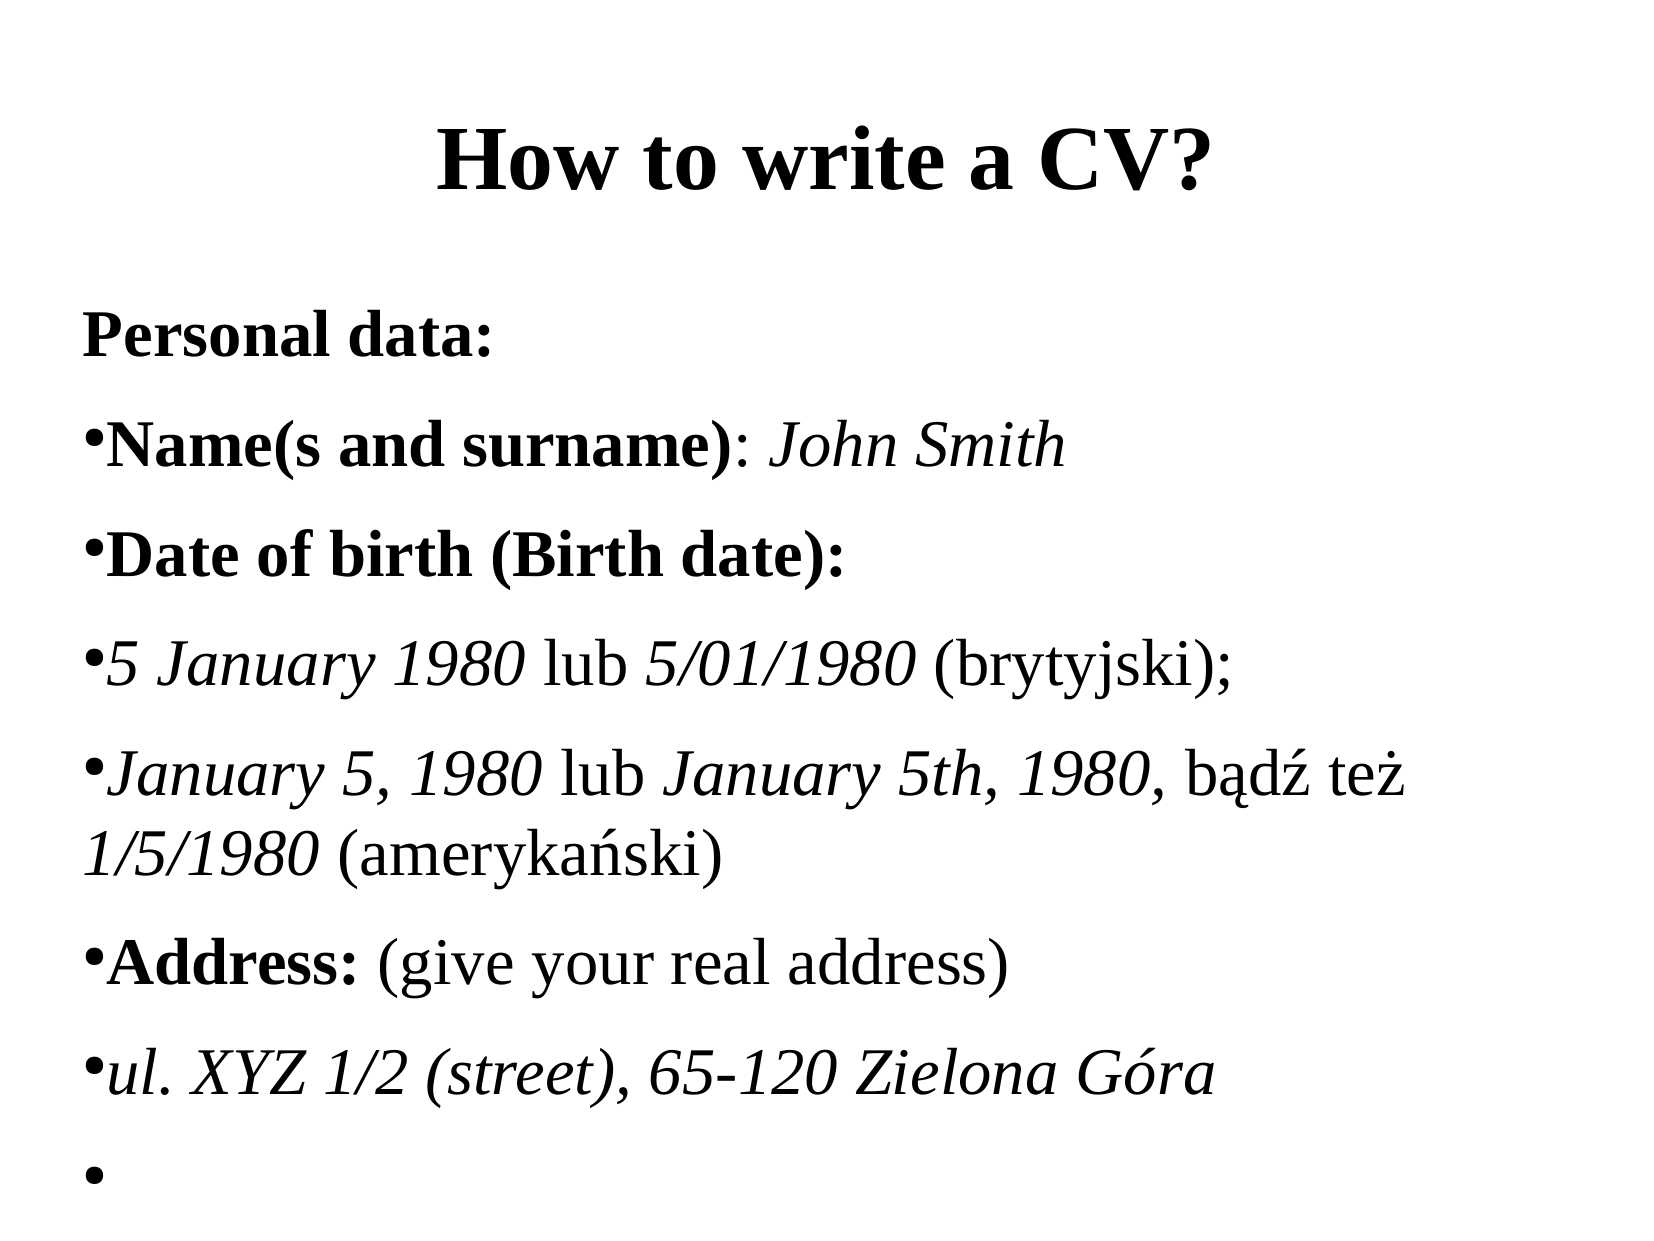

# How to write a CV?
Personal data:
Name(s and surname): John Smith
Date of birth (Birth date):
5 January 1980 lub 5/01/1980 (brytyjski);
January 5, 1980 lub January 5th, 1980, bądź też 1/5/1980 (amerykański)
Address: (give your real address)
ul. XYZ 1/2 (street), 65-120 Zielona Góra